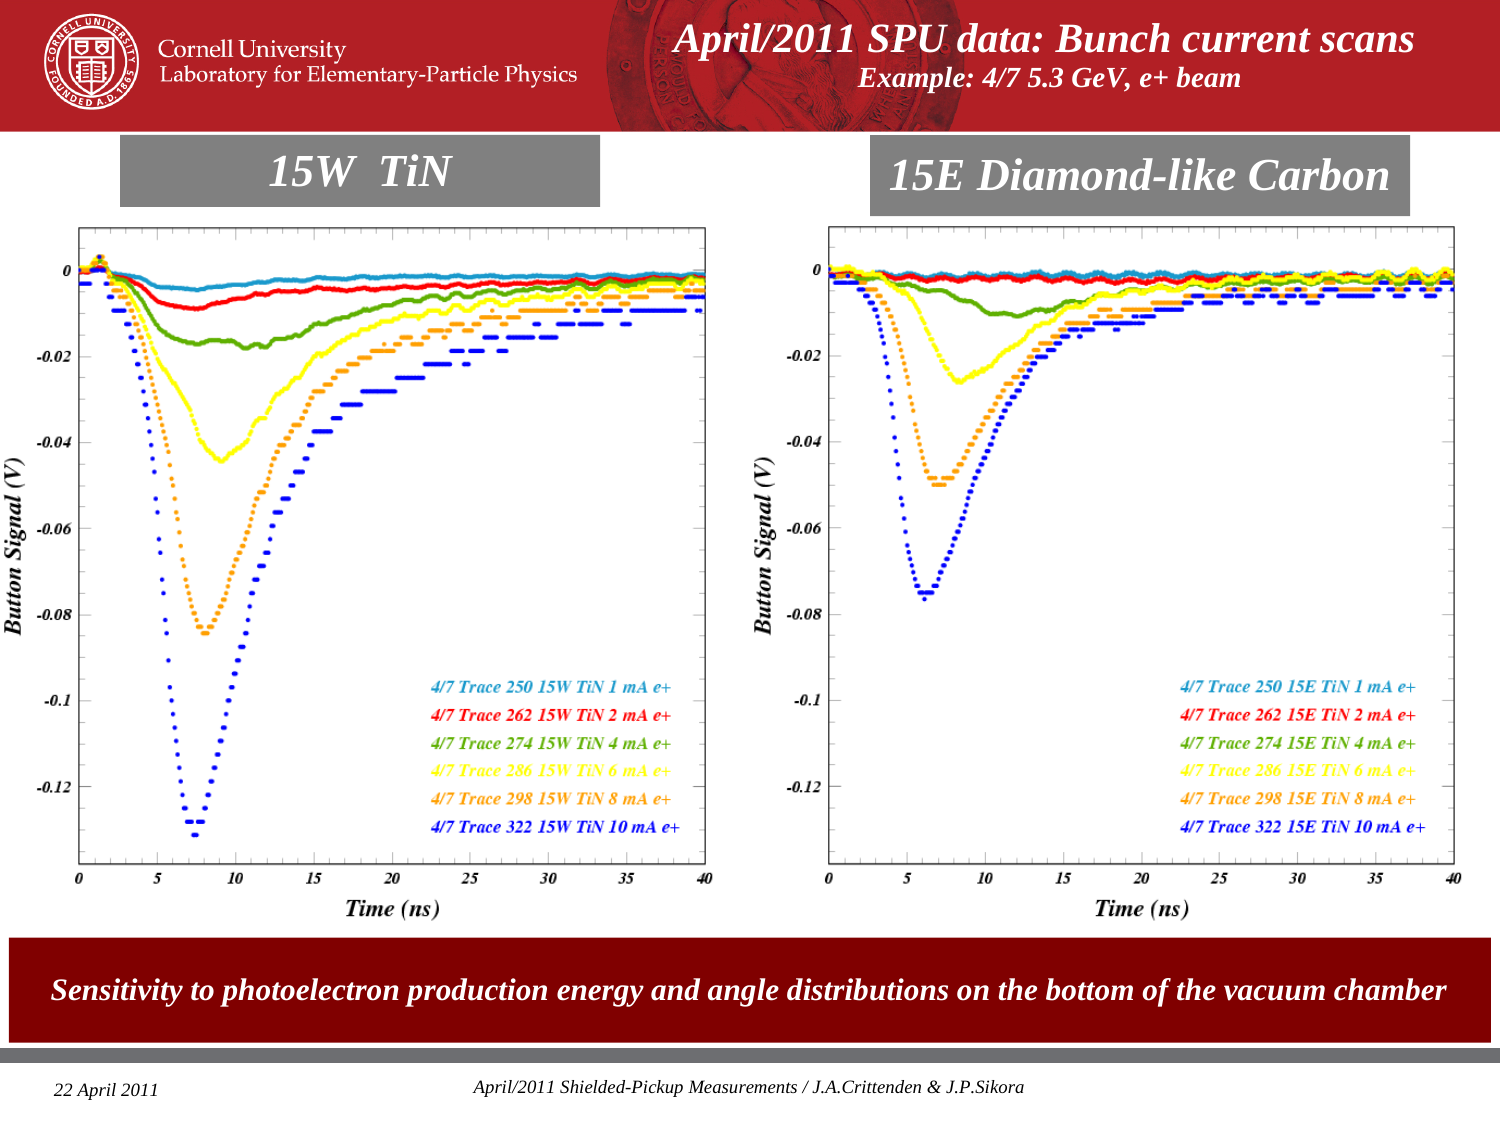

April/2011 SPU data: Bunch current scans
Example: 4/7 5.3 GeV, e+ beam
15W TiN
15E Diamond-like Carbon
Sensitivity to photoelectron production energy and angle distributions on the bottom of the vacuum chamber